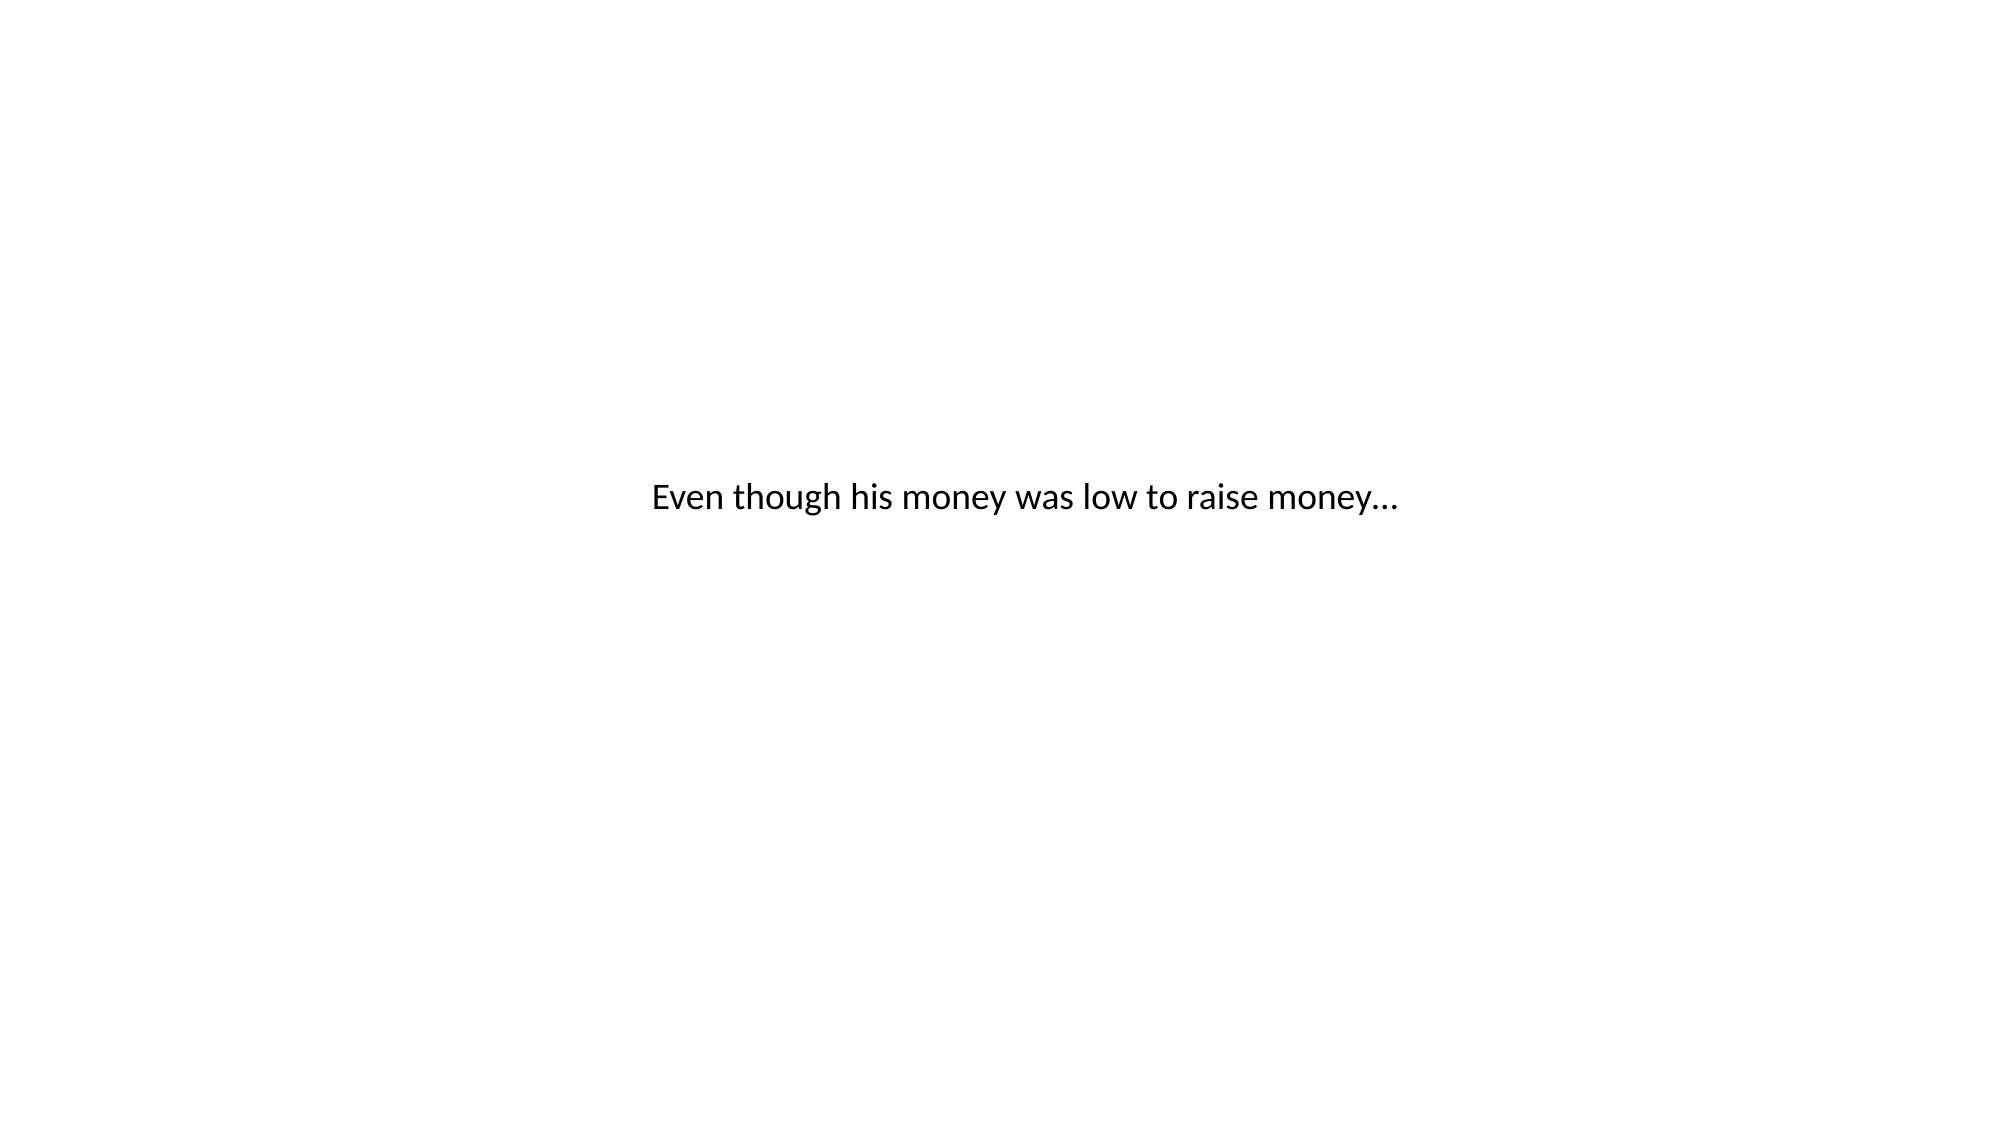

Even though his money was low to raise money…